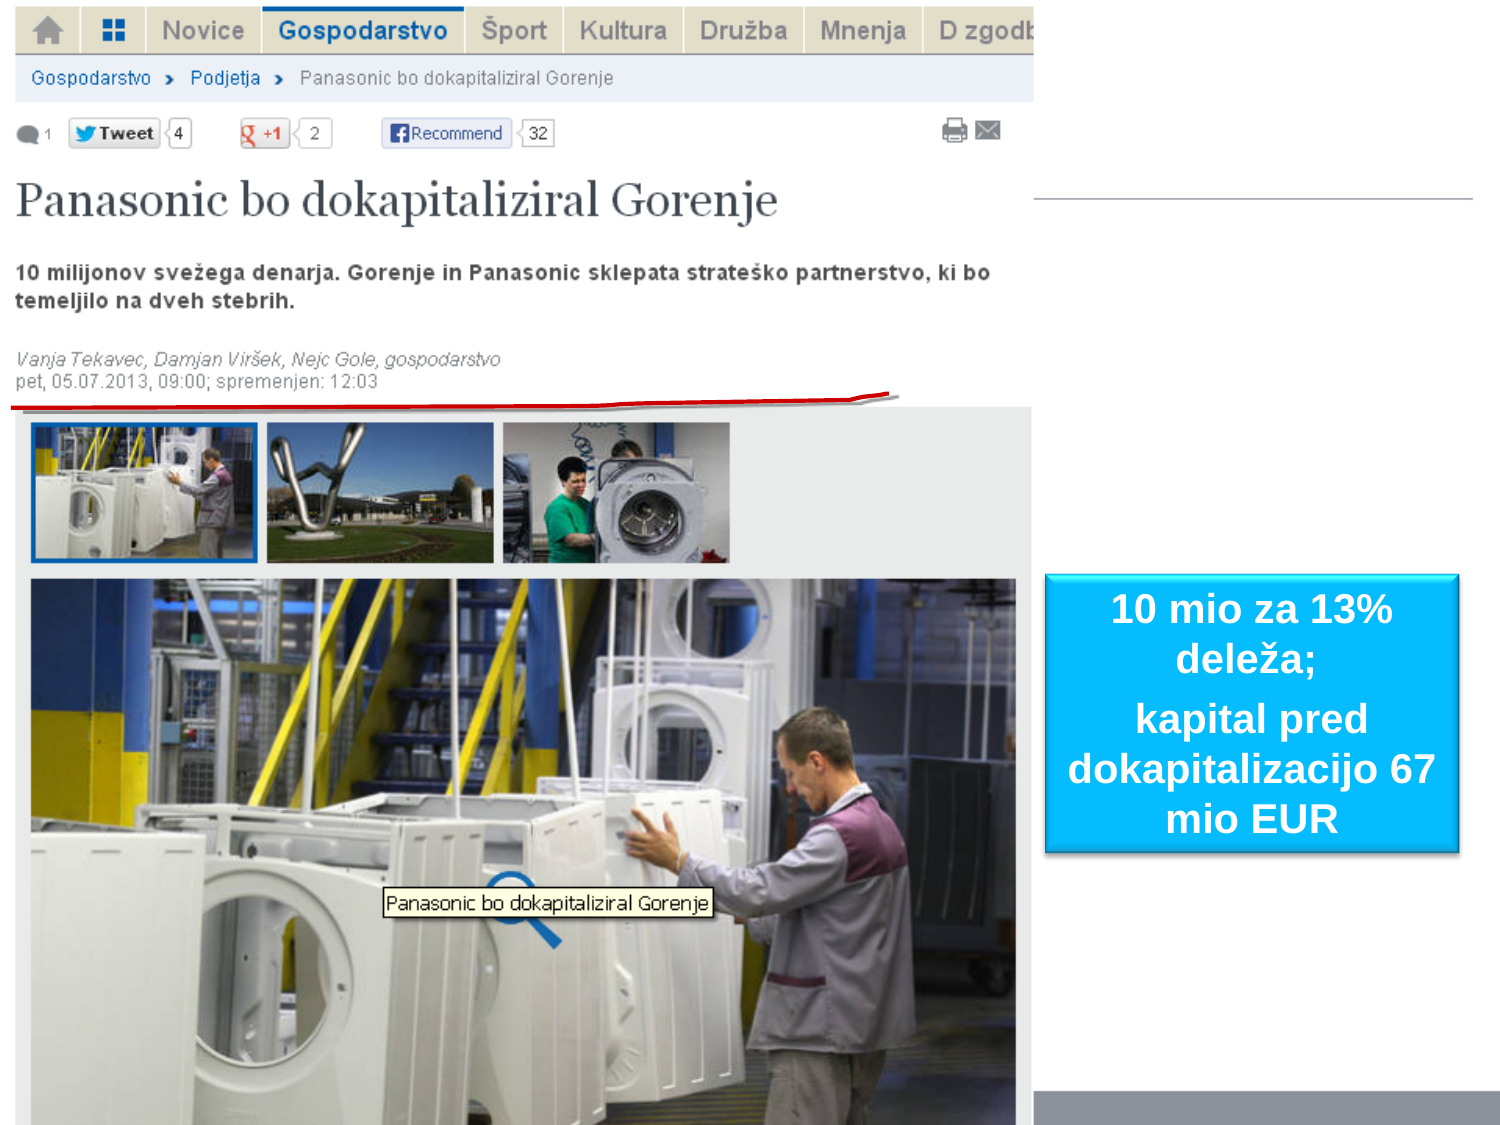

#
10 mio za 13% deleža;
kapital pred dokapitalizacijo 67 mio EUR